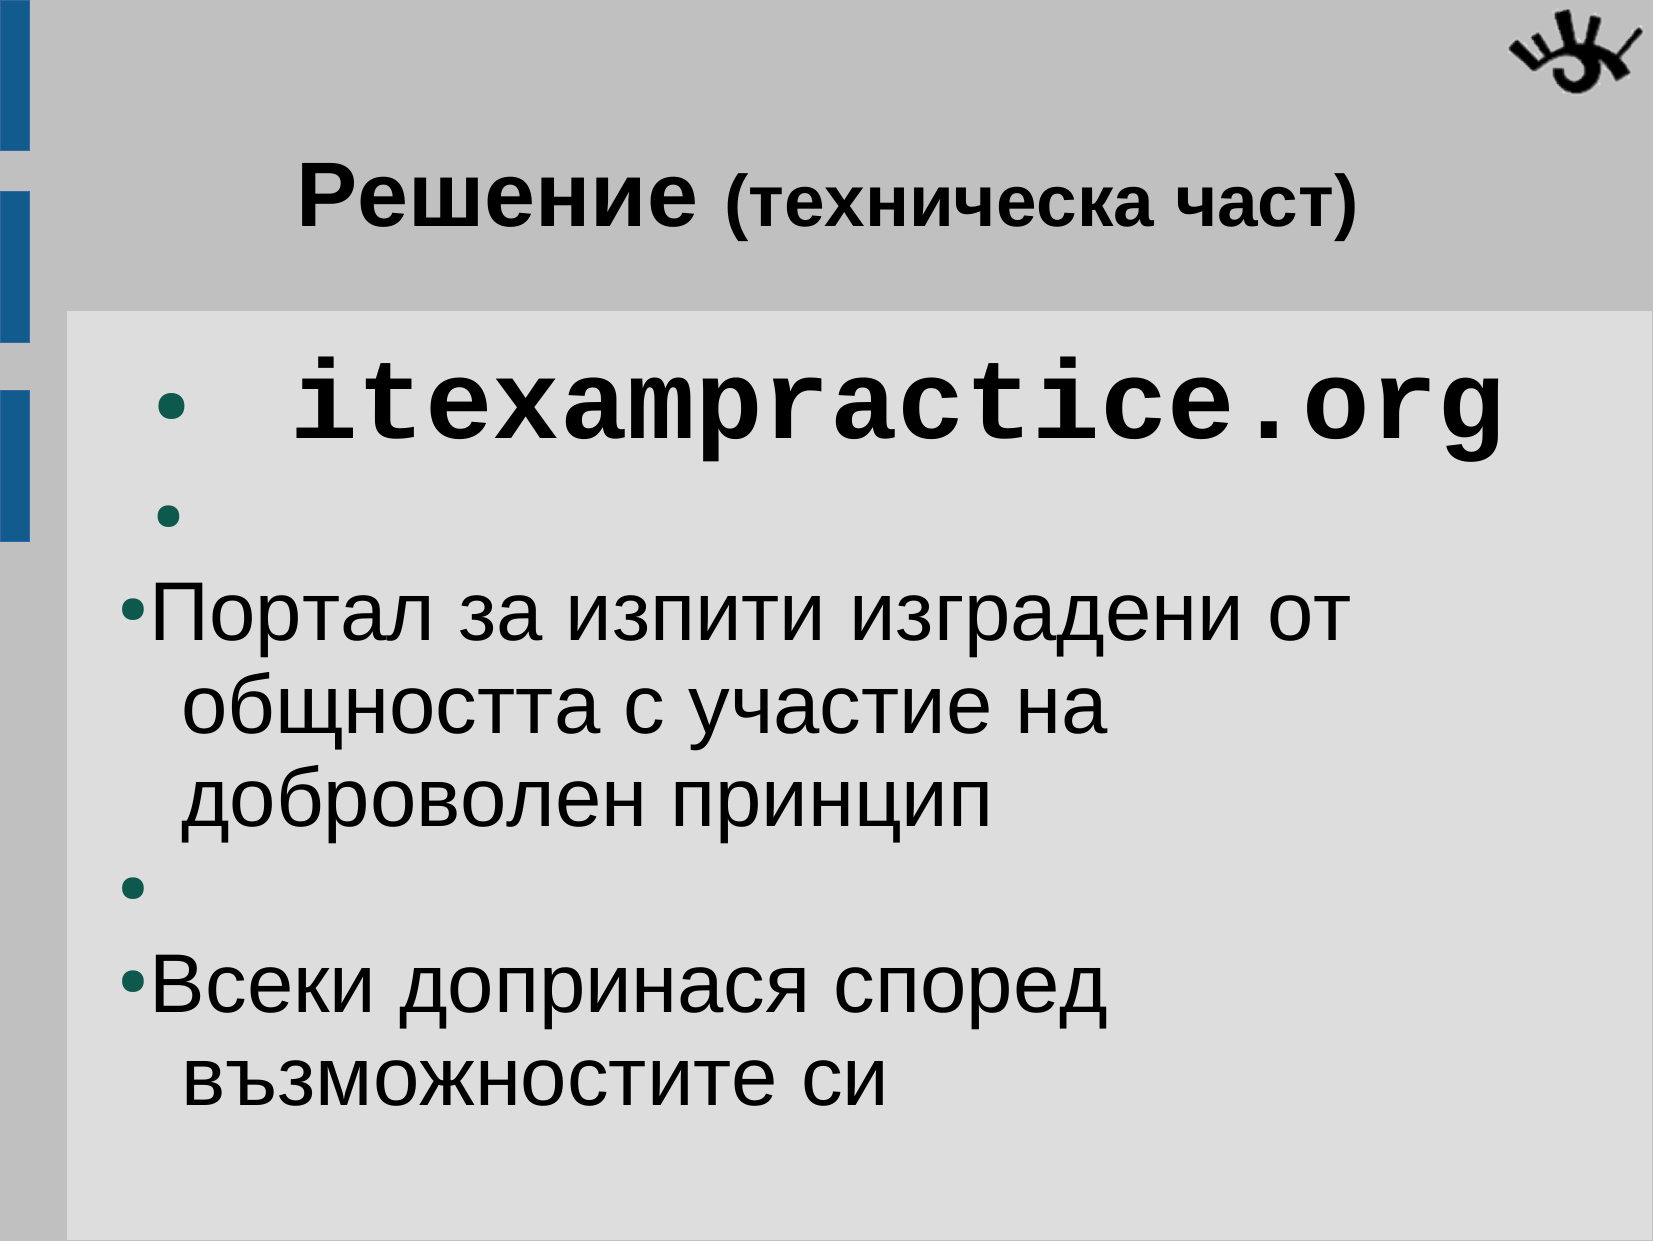

# Решение (техническа част)
 itexampractice.org
Портал за изпити изградени от общността с участие на доброволен принцип
Всеки допринася според възможностите си